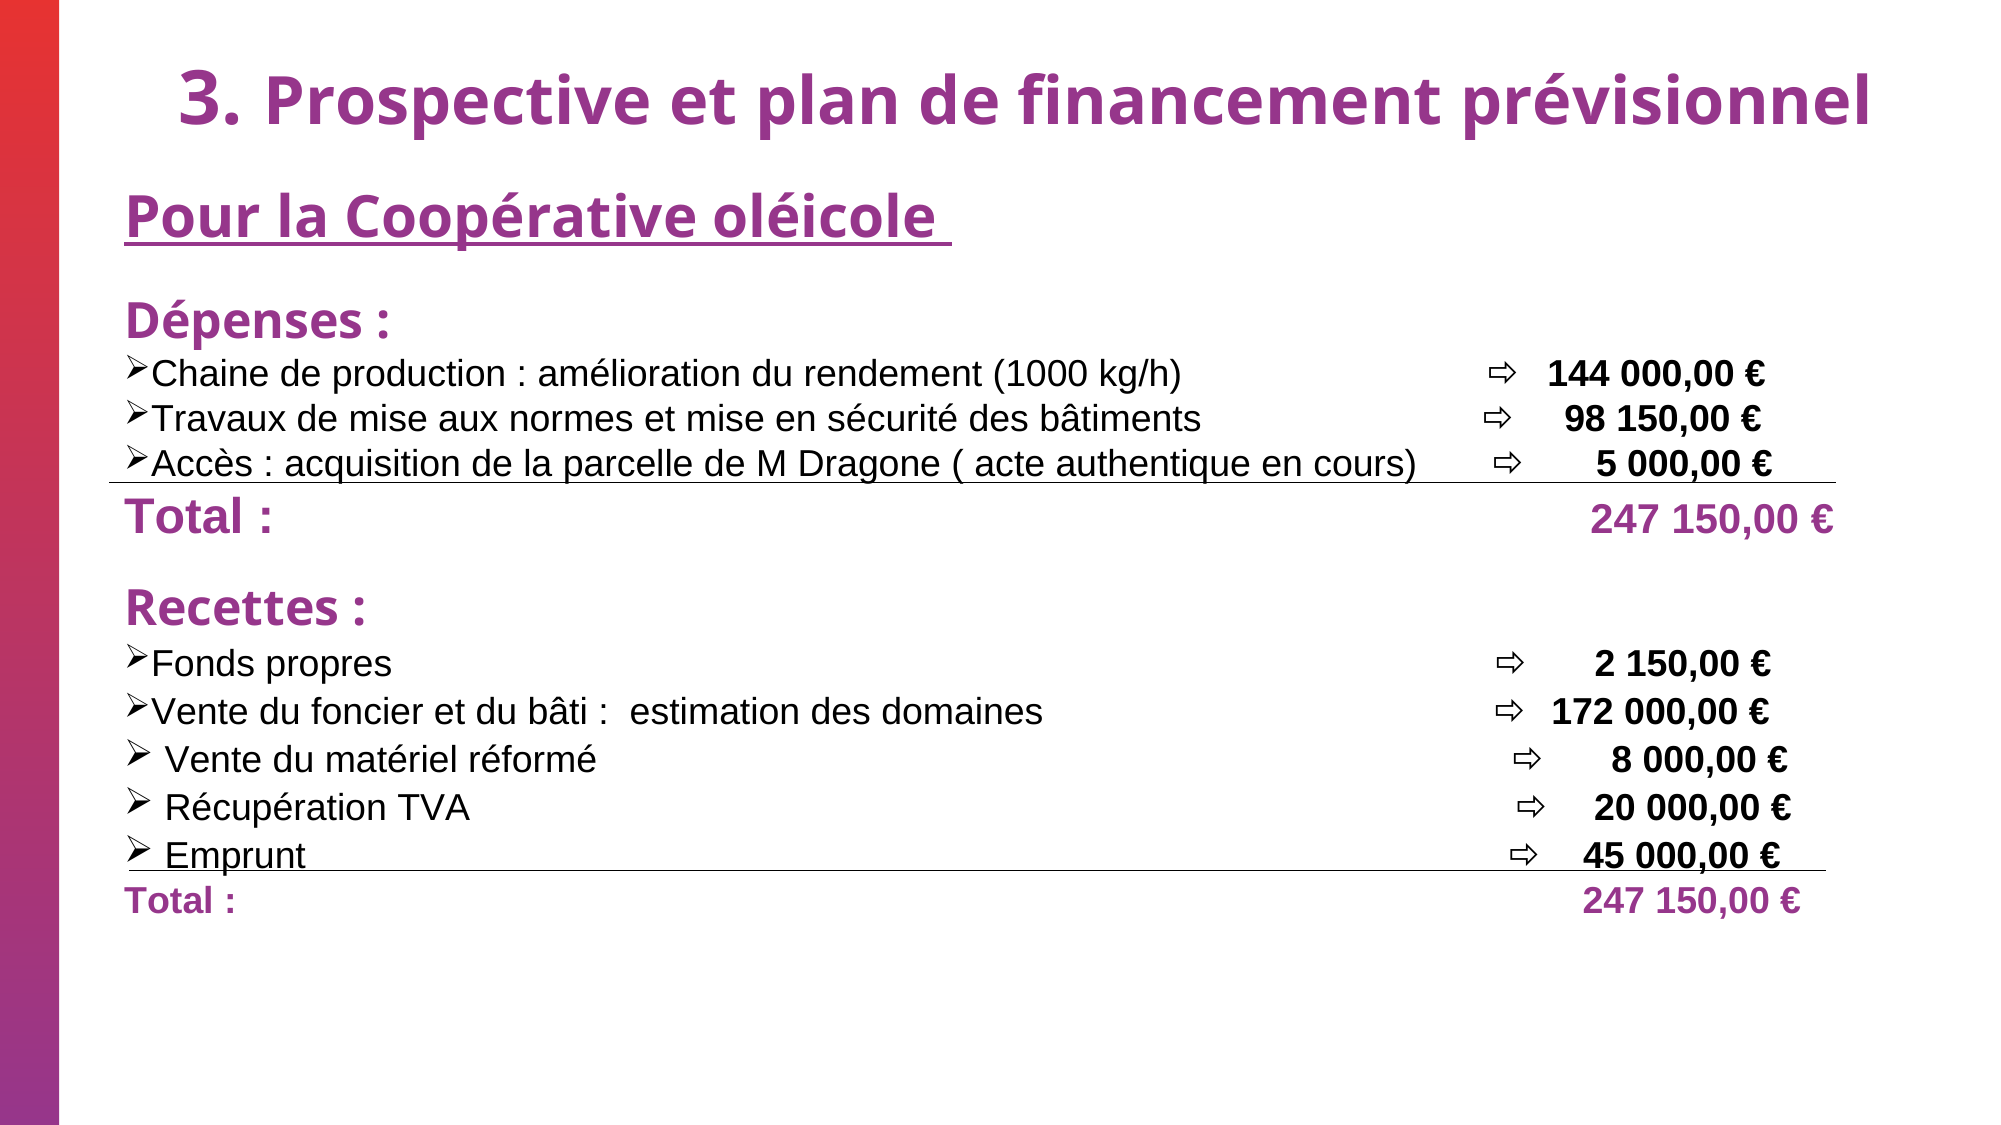

3. Prospective et plan de financement prévisionnel
Pour la Coopérative oléicole
Dépenses :
Chaine de production : amélioration du rendement (1000 kg/h)  144 000,00 €
Travaux de mise aux normes et mise en sécurité des bâtiments  98 150,00 €
Accès : acquisition de la parcelle de M Dragone ( acte authentique en cours)  5 000,00 €
Total : 247 150,00 €
Recettes :
Fonds propres  2 150,00 €
Vente du foncier et du bâti : estimation des domaines  172 000,00 €
 Vente du matériel réformé  8 000,00 €
 Récupération TVA  20 000,00 €
 Emprunt  45 000,00 €
Total : 247 150,00 €